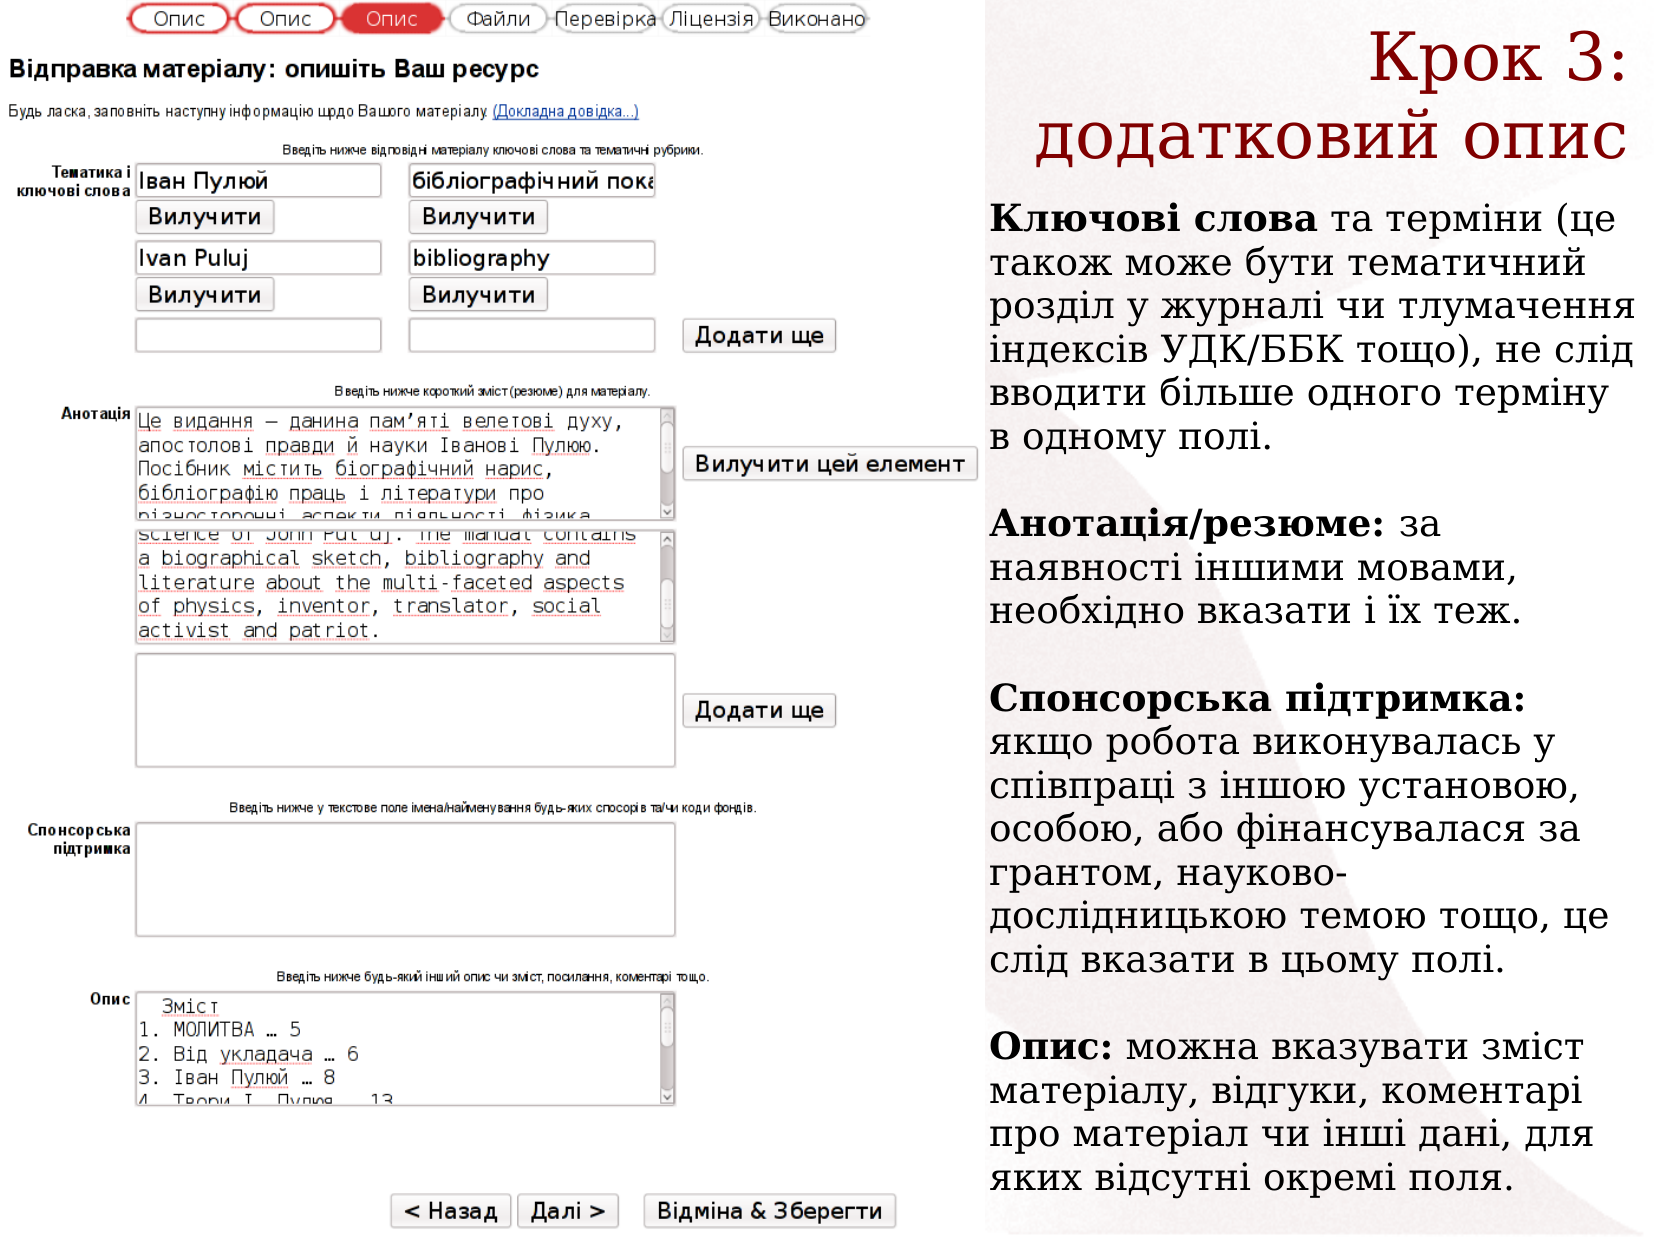

# Крок 3: додатковий опис
Ключові слова та терміни (це також може бути тематичний розділ у журналі чи тлумачення індексів УДК/ББК тощо), не слід вводити більше одного терміну в одному полі.
Анотація/резюме: за наявності іншими мовами, необхідно вказати і їх теж.
Спонсорська підтримка: якщо робота виконувалась у співпраці з іншою установою, особою, або фінансувалася за грантом, науково-дослідницькою темою тощо, це слід вказати в цьому полі.
Опис: можна вказувати зміст матеріалу, відгуки, коментарі про матеріал чи інші дані, для яких відсутні окремі поля.